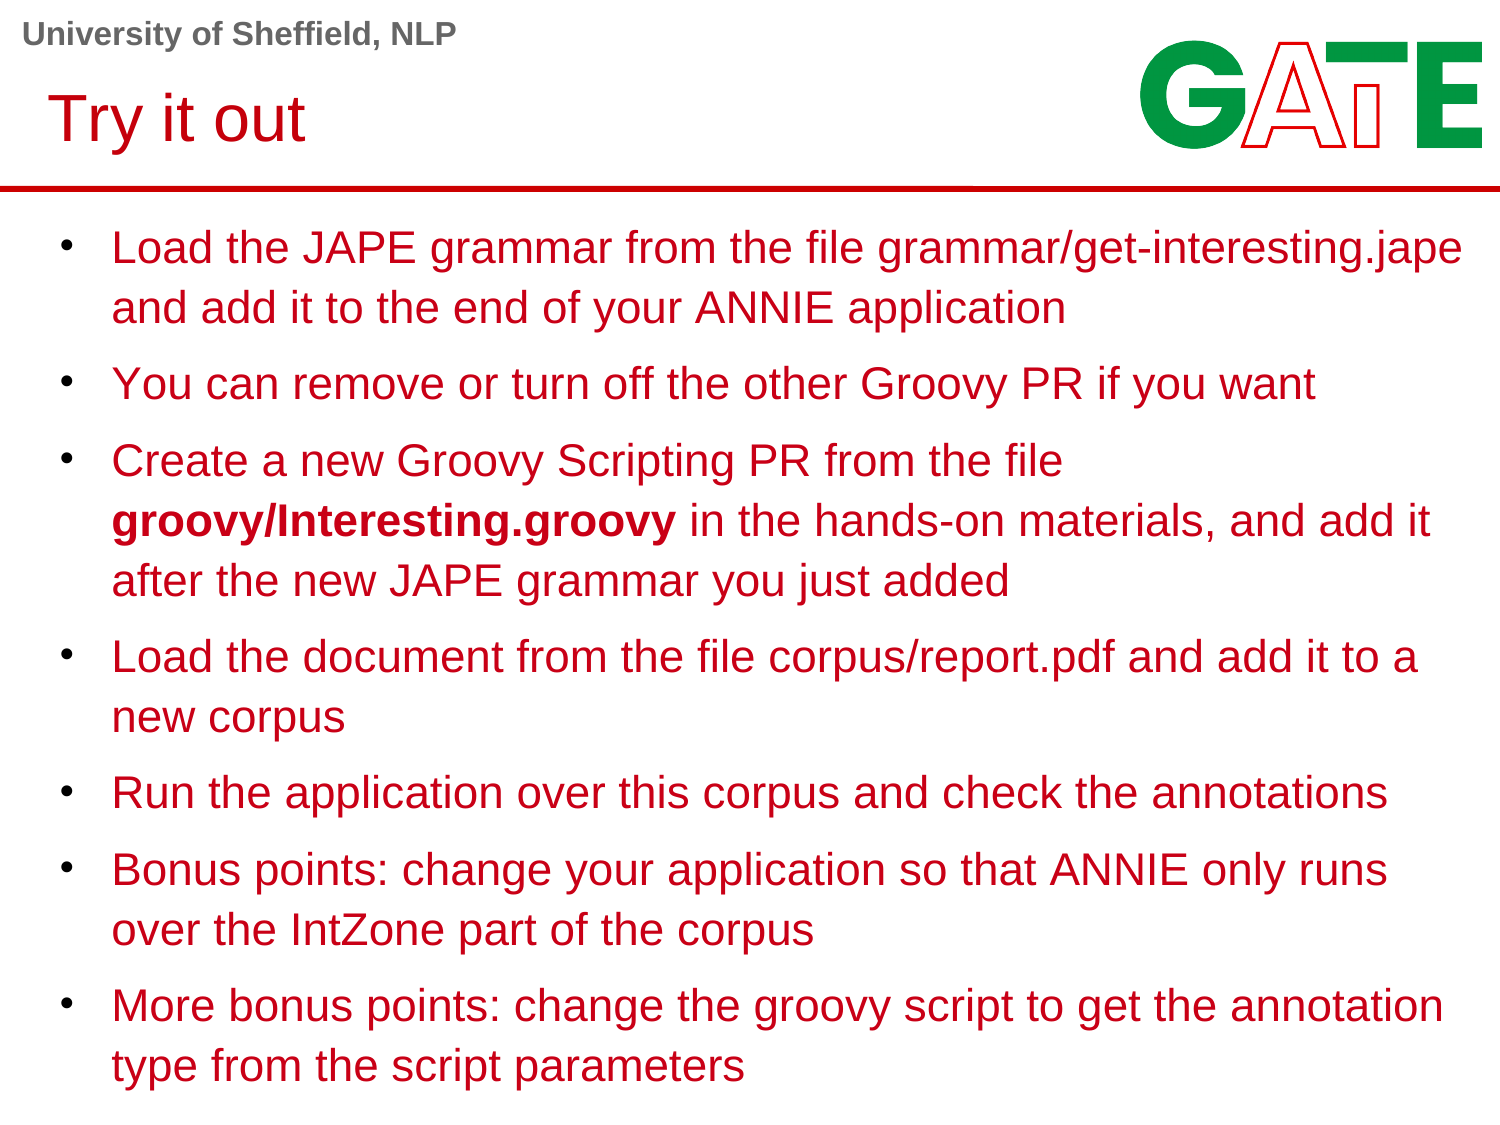

# Try it out
Load the JAPE grammar from the file grammar/get-interesting.jape and add it to the end of your ANNIE application
You can remove or turn off the other Groovy PR if you want
Create a new Groovy Scripting PR from the file groovy/Interesting.groovy in the hands-on materials, and add it after the new JAPE grammar you just added
Load the document from the file corpus/report.pdf and add it to a new corpus
Run the application over this corpus and check the annotations
Bonus points: change your application so that ANNIE only runs over the IntZone part of the corpus
More bonus points: change the groovy script to get the annotation type from the script parameters